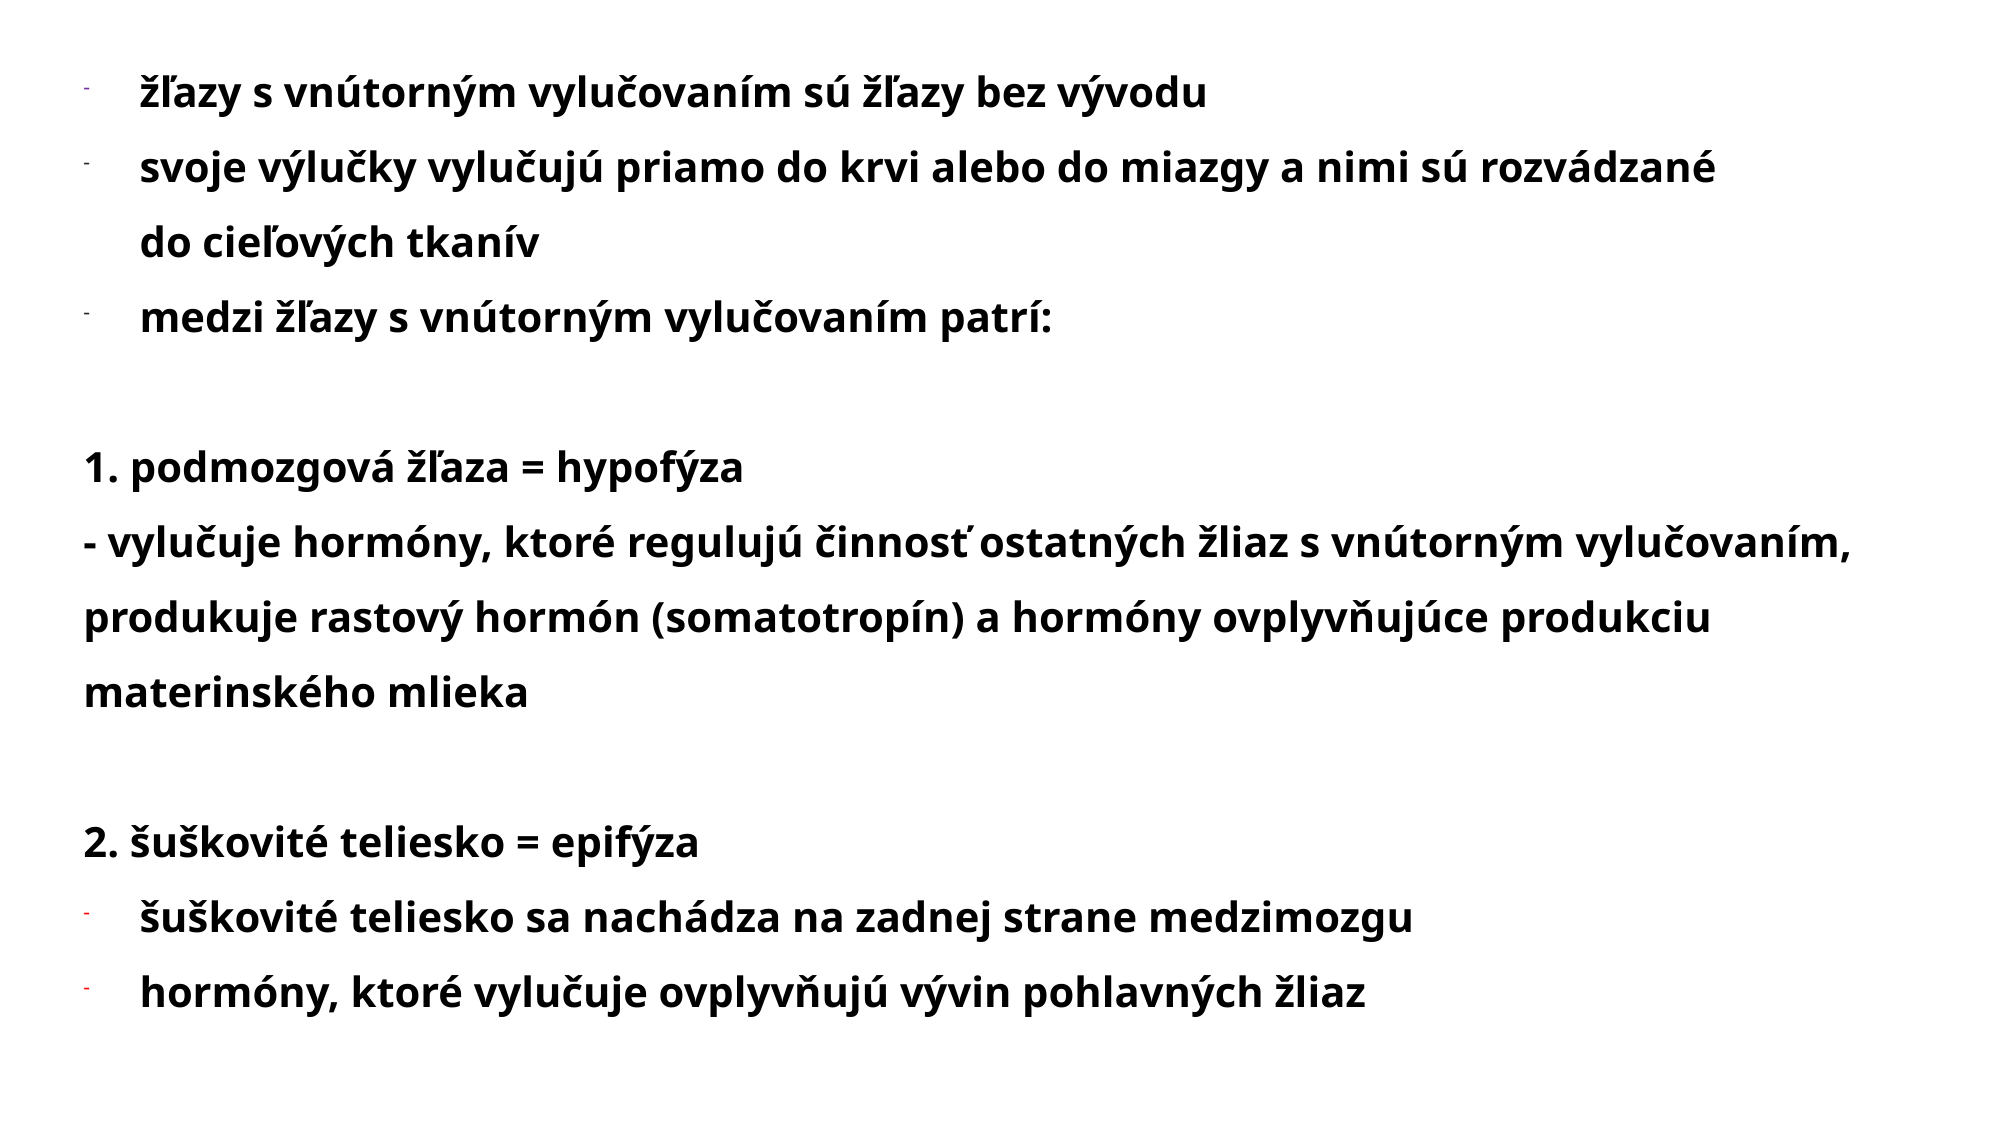

žľazy s vnútorným vylučovaním sú žľazy bez vývodu
svoje výlučky vylučujú priamo do krvi alebo do miazgy a nimi sú rozvádzané do cieľových tkanív
medzi žľazy s vnútorným vylučovaním patrí:
1. podmozgová žľaza = hypofýza
- vylučuje hormóny, ktoré regulujú činnosť ostatných žliaz s vnútorným vylučovaním, produkuje rastový hormón (somatotropín) a hormóny ovplyvňujúce produkciu materinského mlieka
2. šuškovité teliesko = epifýza
šuškovité teliesko sa nachádza na zadnej strane medzimozgu
hormóny, ktoré vylučuje ovplyvňujú vývin pohlavných žliaz